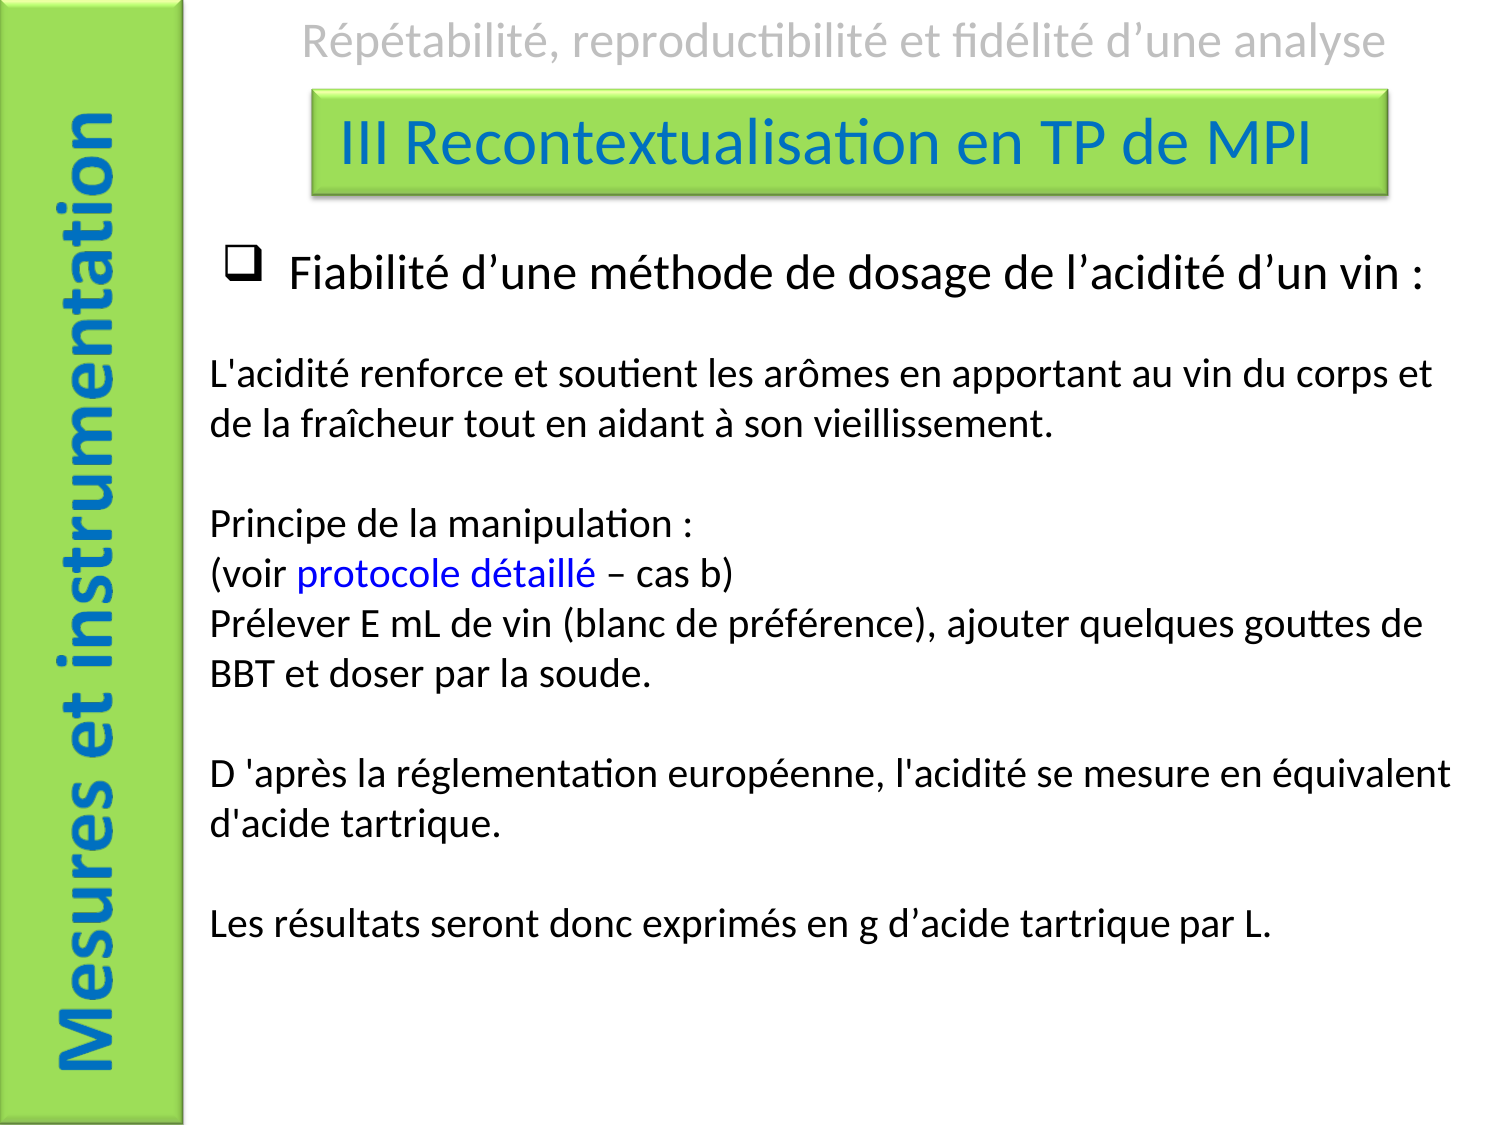

Répétabilité, reproductibilité et fidélité d’une analyse
III Recontextualisation en TP de MPI
 Fiabilité d’une méthode de dosage de l’acidité d’un vin :
L'acidité renforce et soutient les arômes en apportant au vin du corps et de la fraîcheur tout en aidant à son vieillissement.
Principe de la manipulation :
(voir protocole détaillé – cas b)
Prélever E mL de vin (blanc de préférence), ajouter quelques gouttes de BBT et doser par la soude.
D 'après la réglementation européenne, l'acidité se mesure en équivalent d'acide tartrique.
Les résultats seront donc exprimés en g d’acide tartrique par L.